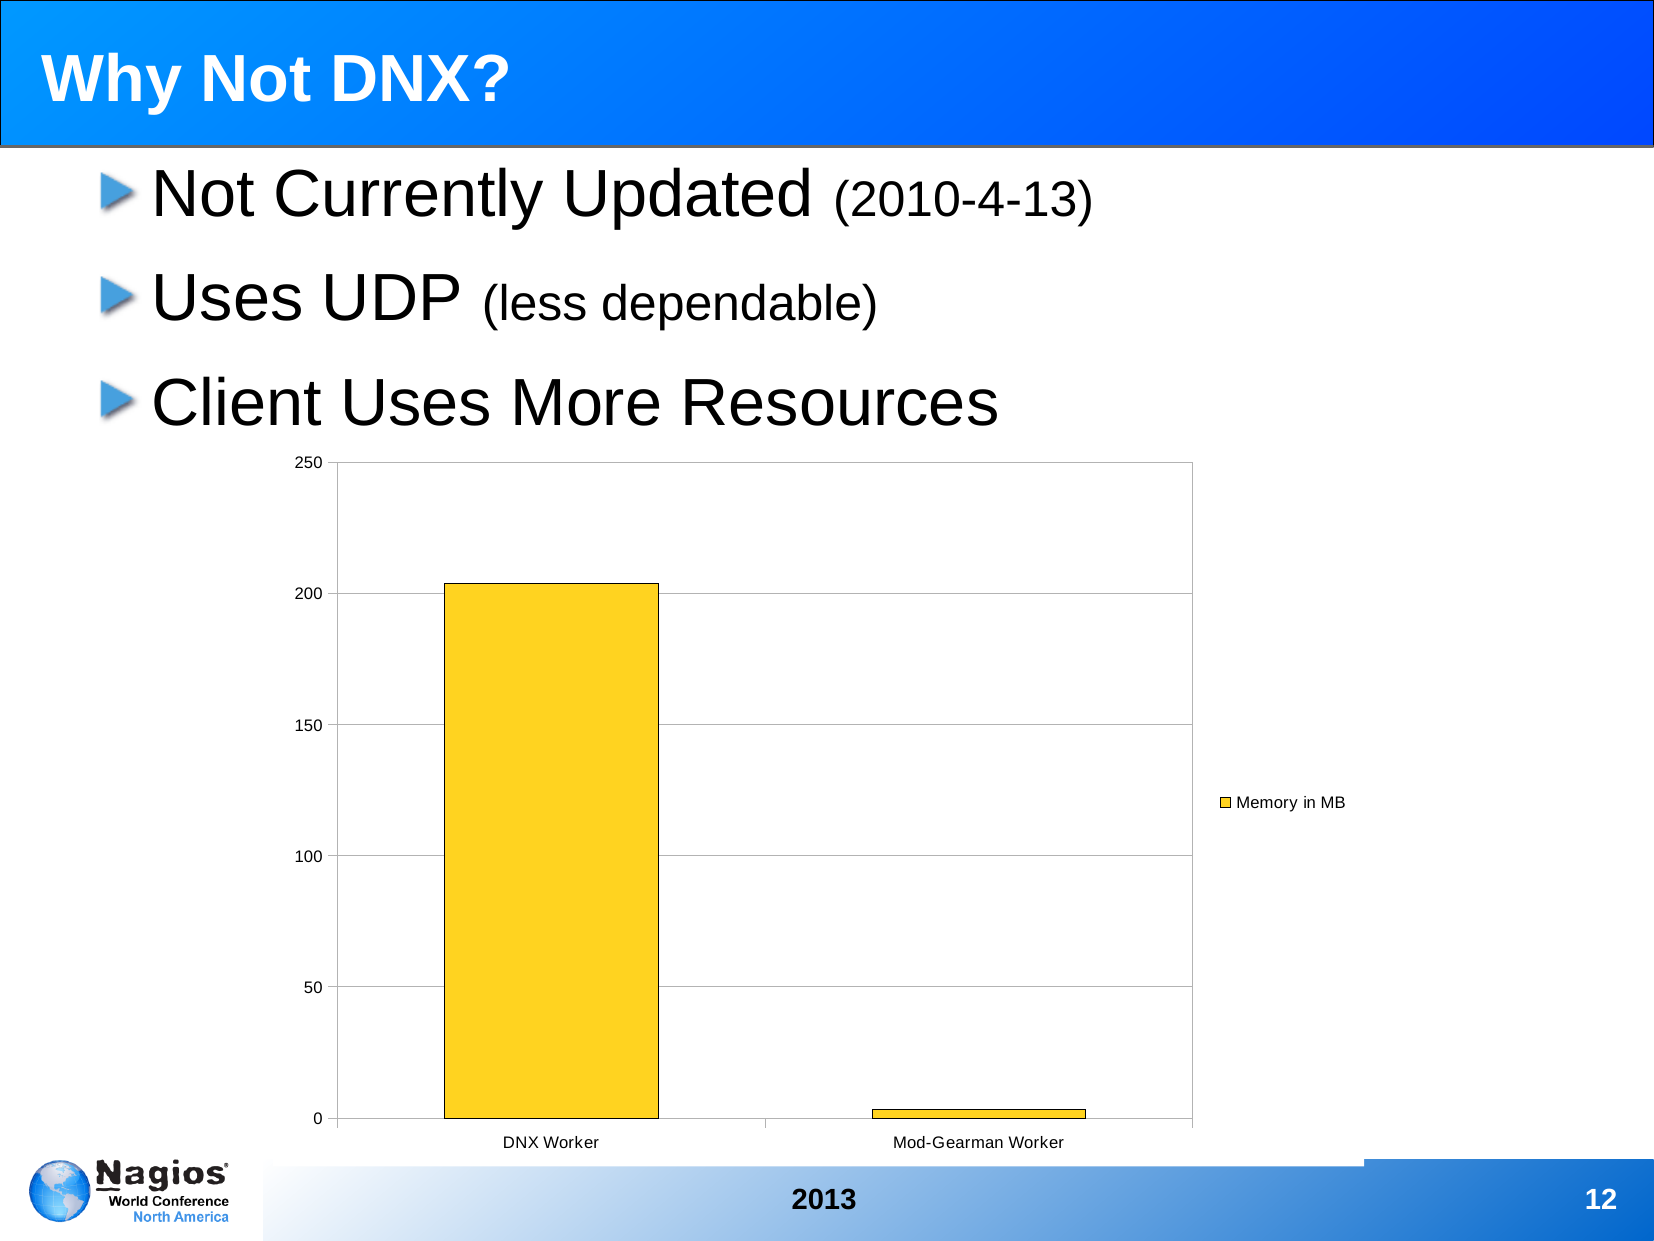

# Why Not DNX?
Not Currently Updated (2010-4-13)
Uses UDP (less dependable)
Client Uses More Resources
### Chart
| Category | Memory in MB |
|---|---|
| DNX Worker | 204.0 |
| Mod-Gearman Worker | 3.29 |2011
12